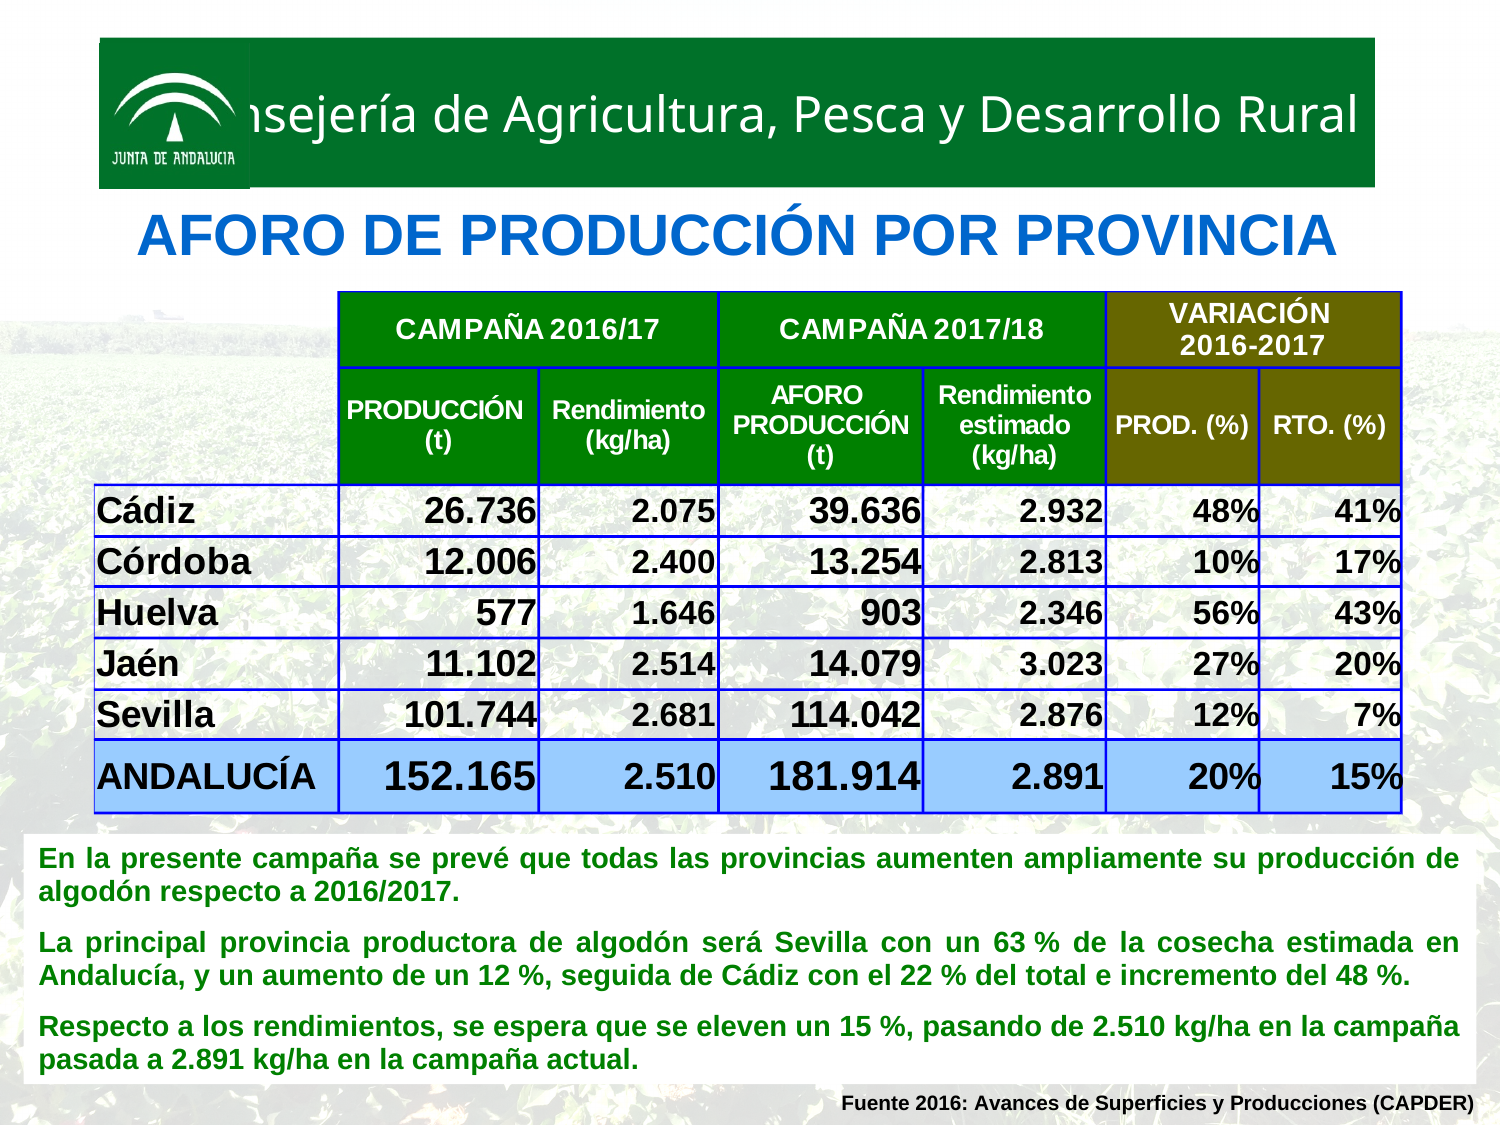

# Consejería de Agricultura, Pesca y Desarrollo Rural
AFORO DE PRODUCCIÓN POR PROVINCIA
En la presente campaña se prevé que todas las provincias aumenten ampliamente su producción de algodón respecto a 2016/2017.
La principal provincia productora de algodón será Sevilla con un 63 % de la cosecha estimada en Andalucía, y un aumento de un 12 %, seguida de Cádiz con el 22 % del total e incremento del 48 %.
Respecto a los rendimientos, se espera que se eleven un 15 %, pasando de 2.510 kg/ha en la campaña pasada a 2.891 kg/ha en la campaña actual.
Fuente 2016: Avances de Superficies y Producciones (CAPDER)